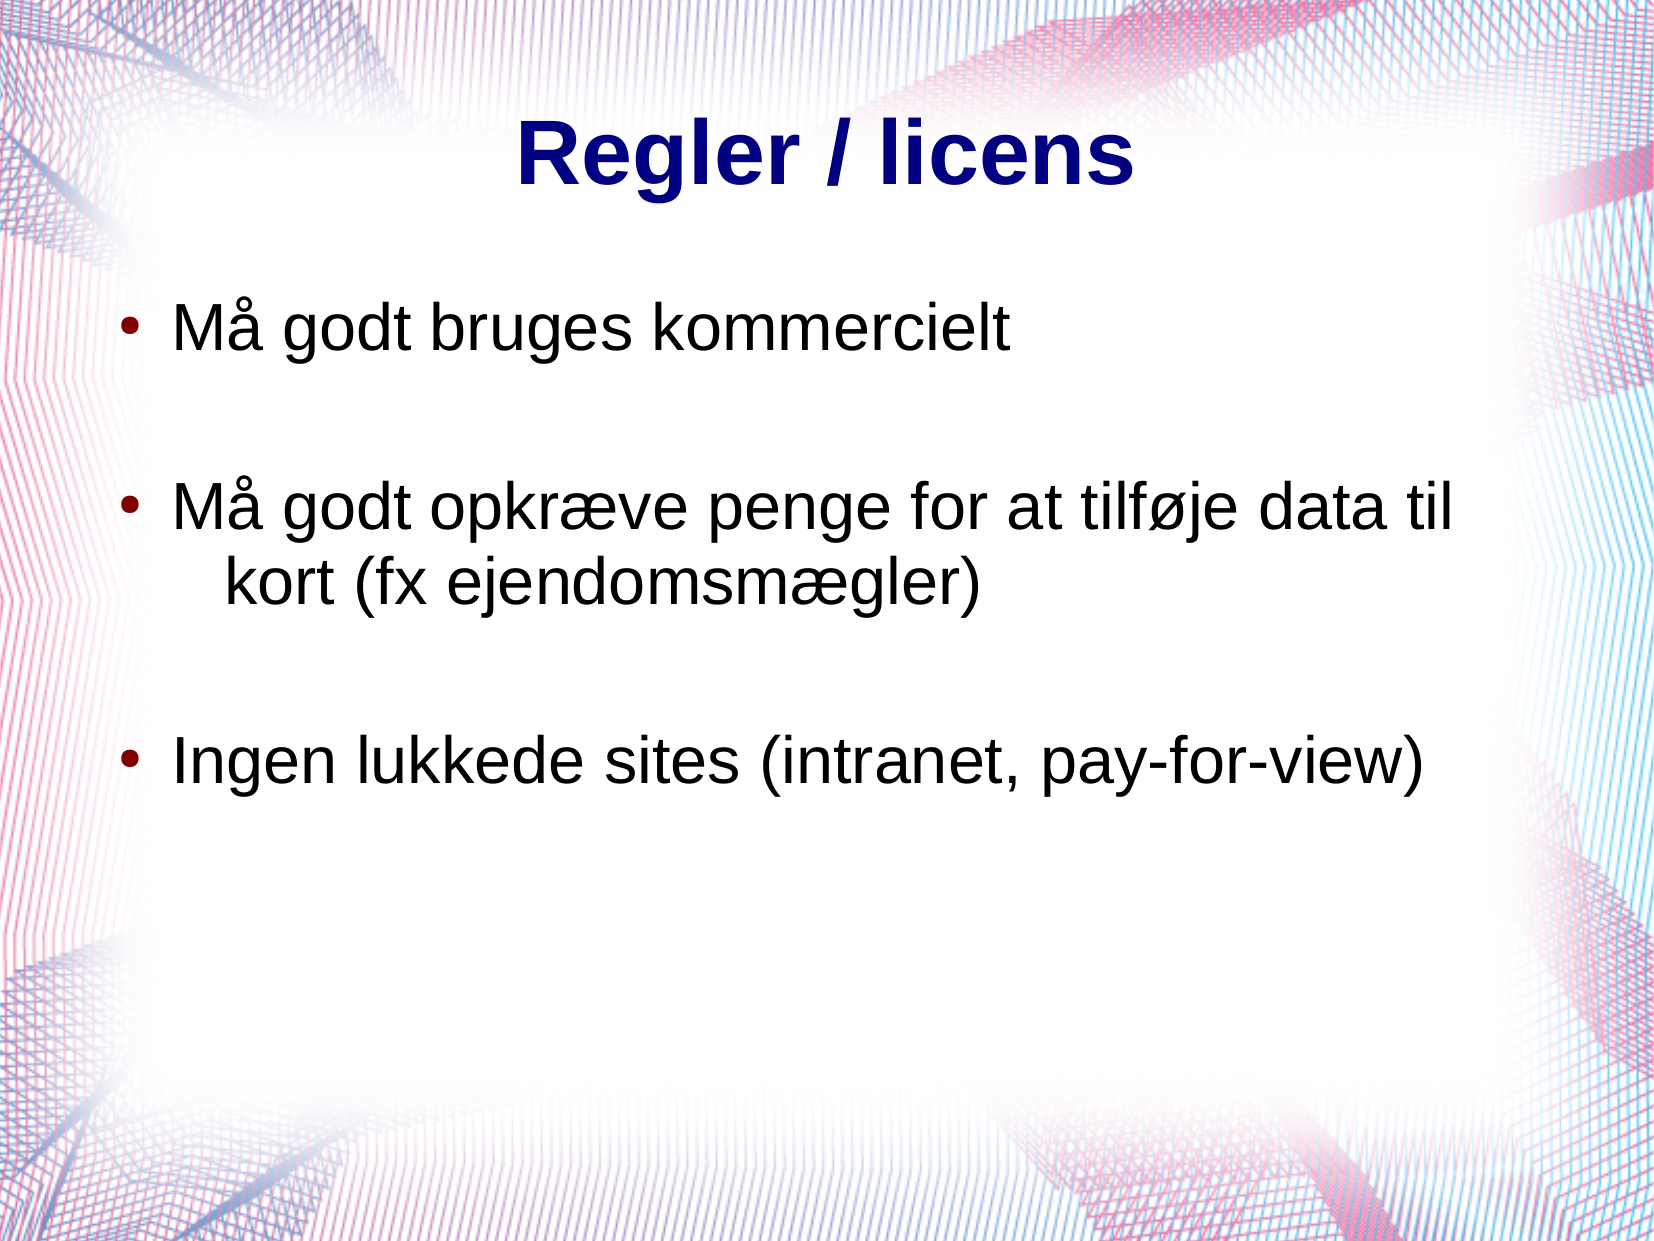

# Regler / licens
Må godt bruges kommercielt
Må godt opkræve penge for at tilføje data til kort (fx ejendomsmægler)
Ingen lukkede sites (intranet, pay-for-view)